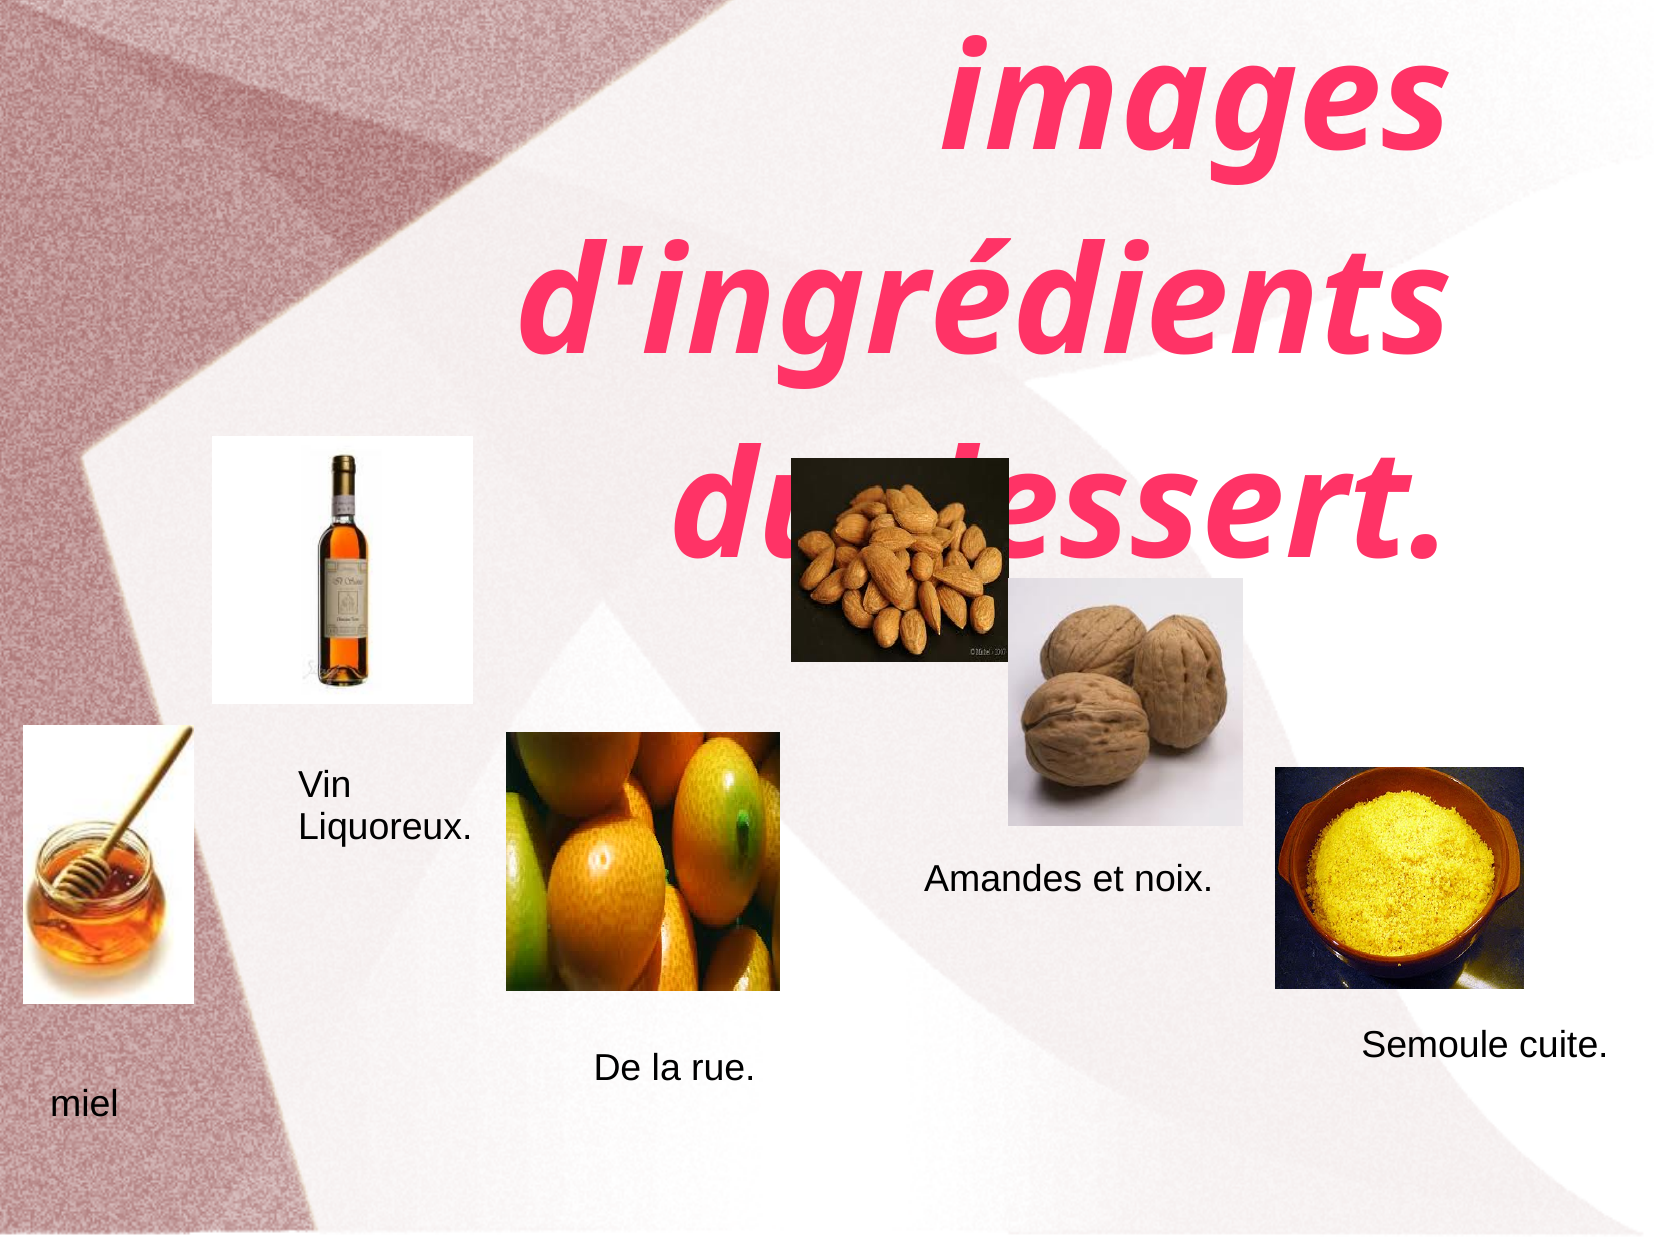

# Voici des images d'ingrédients du dessert.
Vin
Liquoreux.
Amandes et noix.
Semoule cuite.
De la rue.
miel